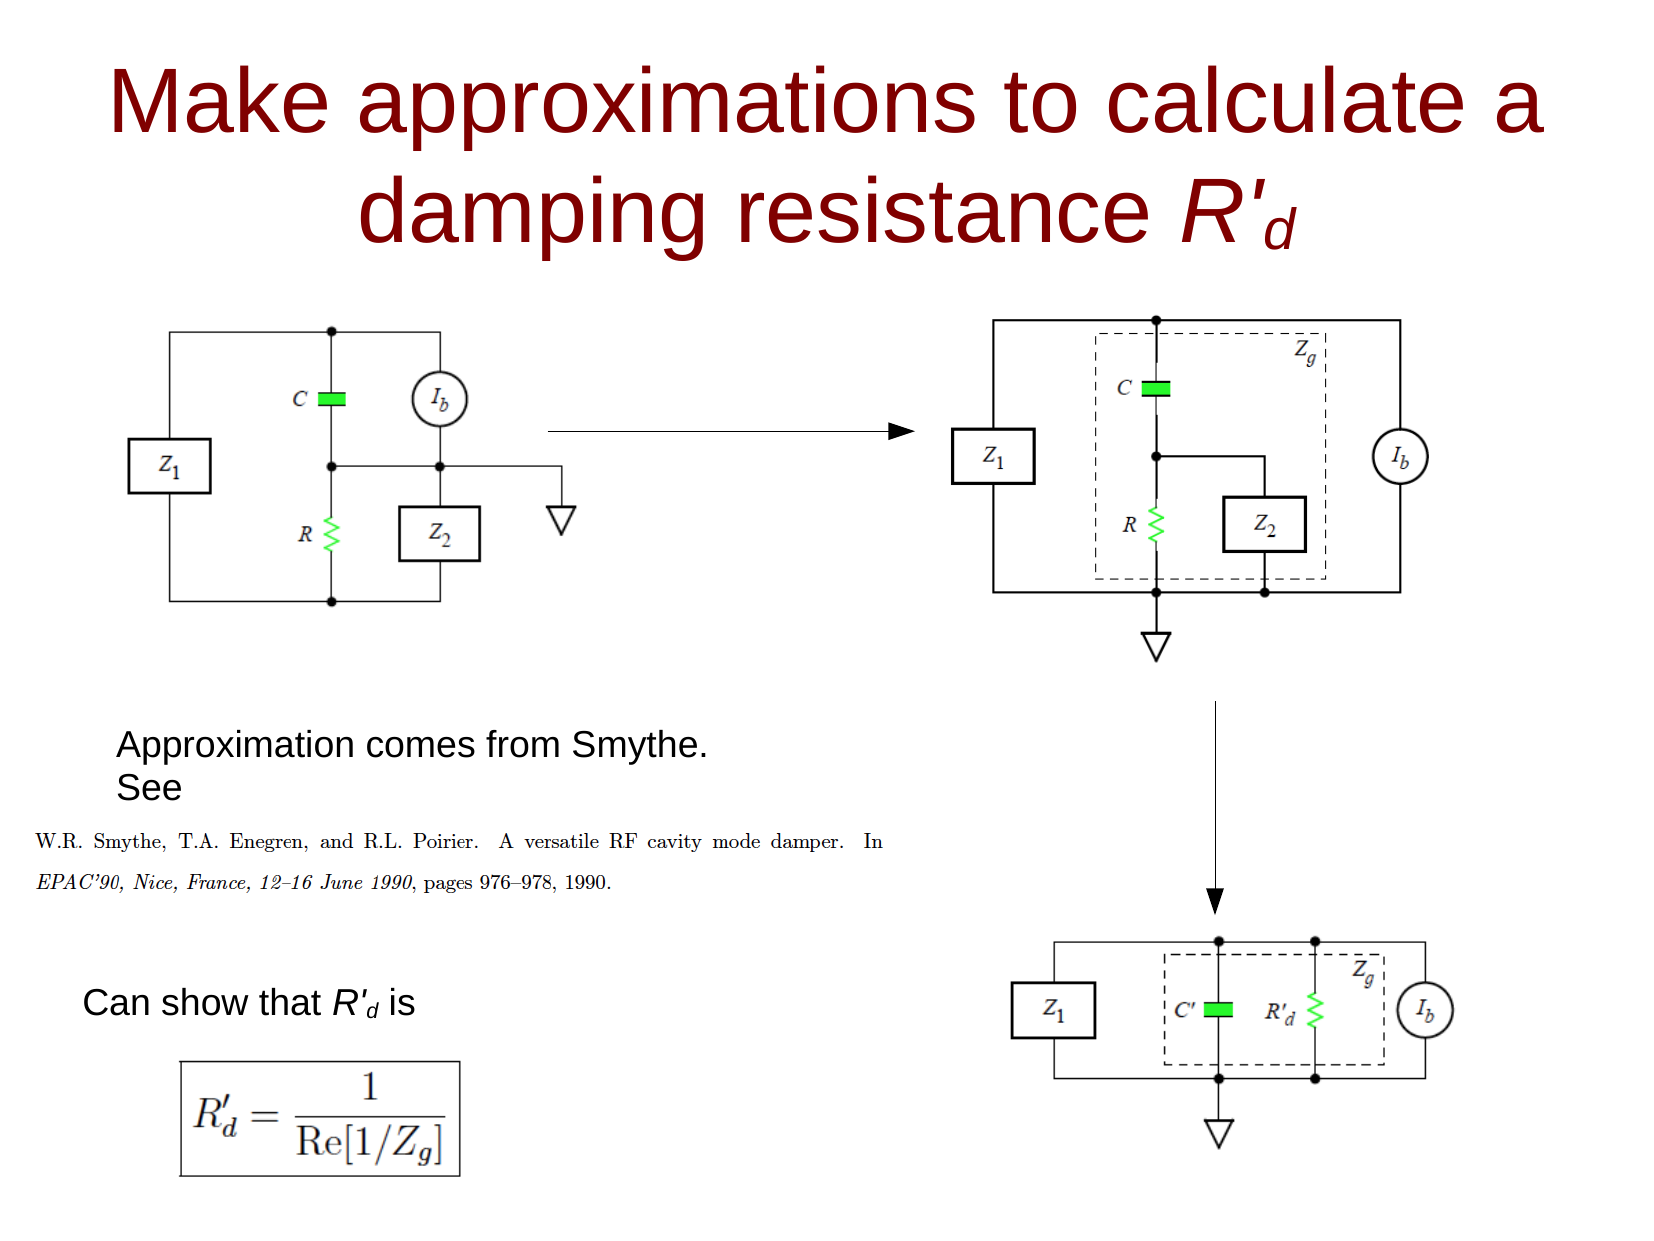

# Make approximations to calculate a damping resistance R'd
Approximation comes from Smythe. See
Can show that R'd is